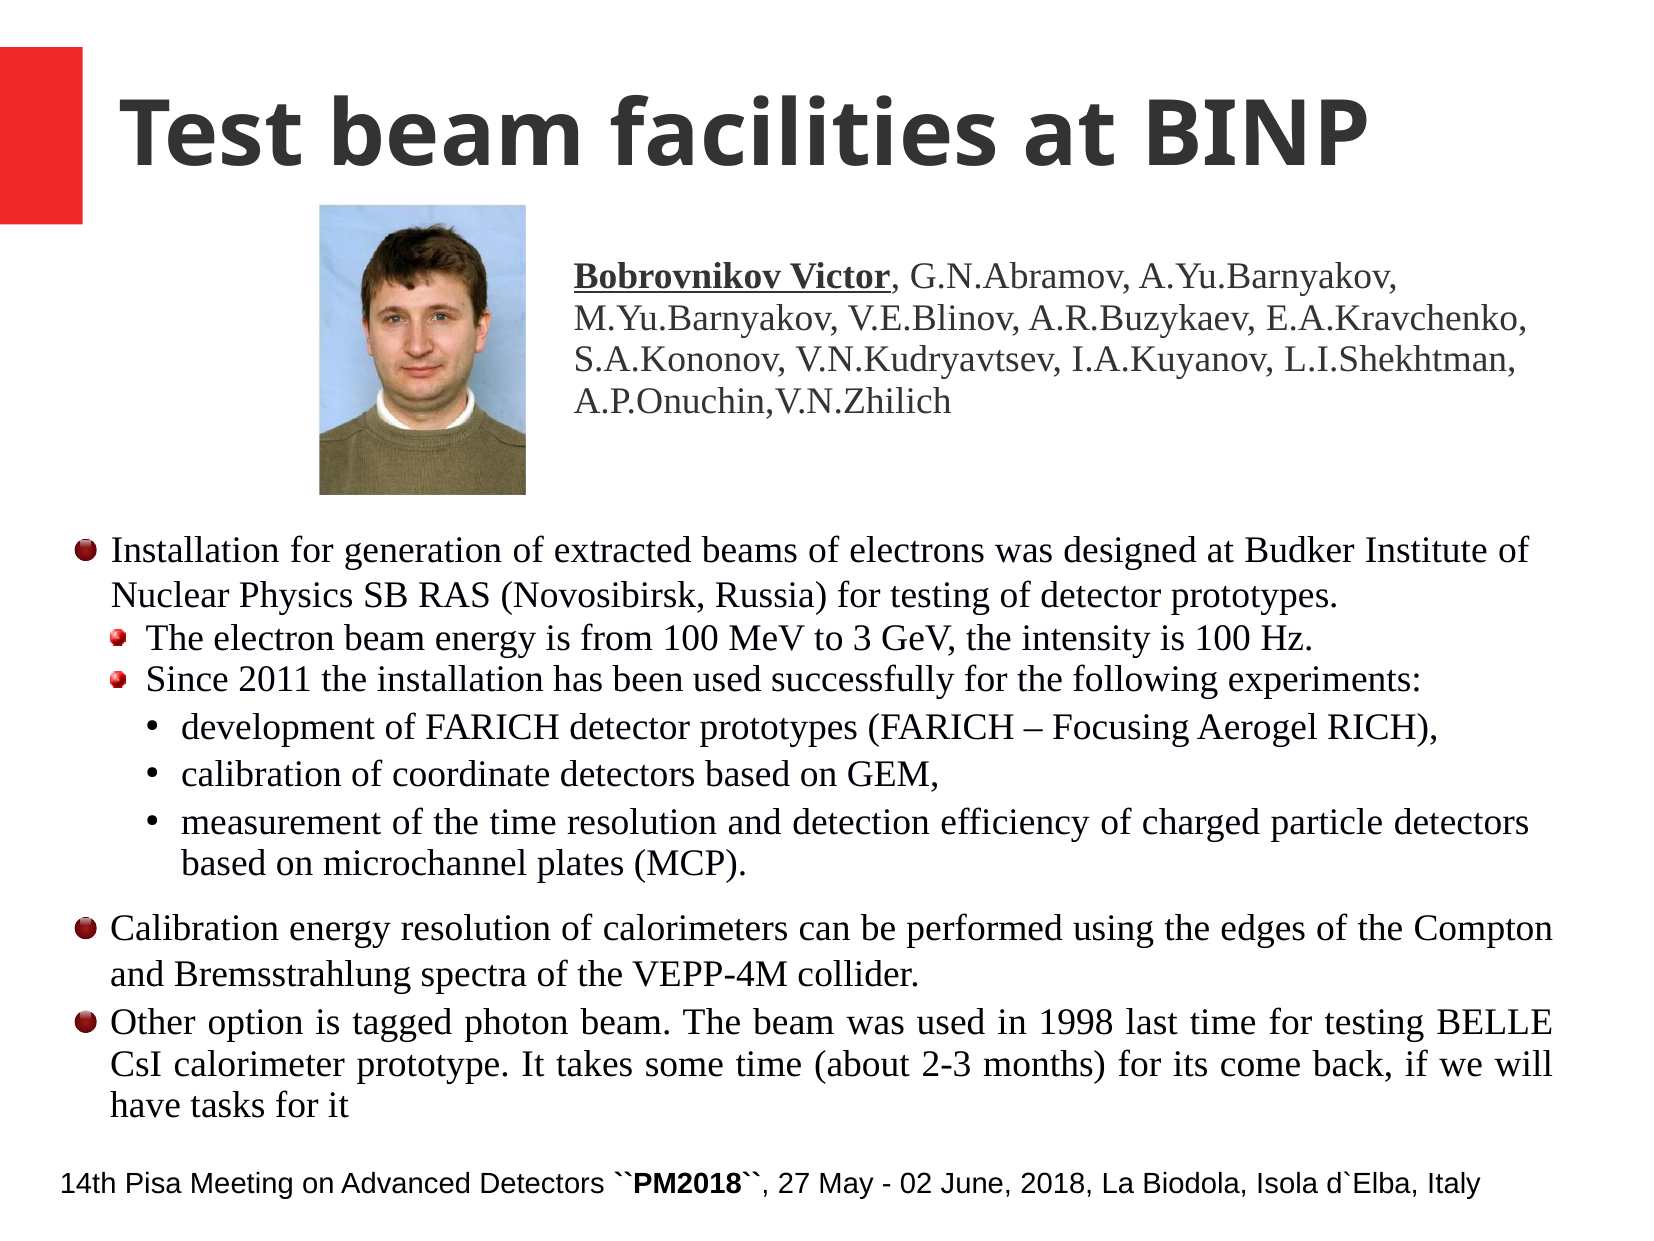

# Test beam facilities at BINP
Bobrovnikov Victor, G.N.Abramov, A.Yu.Barnyakov, M.Yu.Barnyakov, V.E.Blinov, A.R.Buzykaev, E.A.Kravchenko, S.A.Kononov, V.N.Kudryavtsev, I.A.Kuyanov, L.I.Shekhtman, A.P.Onuchin,V.N.Zhilich
Installation for generation of extracted beams of electrons was designed at Budker Institute of Nuclear Physics SB RAS (Novosibirsk, Russia) for testing of detector prototypes.
The electron beam energy is from 100 MeV to 3 GeV, the intensity is 100 Hz.
Since 2011 the installation has been used successfully for the following experiments:
development of FARICH detector prototypes (FARICH – Focusing Aerogel RICH),
calibration of coordinate detectors based on GEM,
measurement of the time resolution and detection efficiency of charged particle detectors based on microchannel plates (MCP).
Calibration energy resolution of calorimeters can be performed using the edges of the Compton and Bremsstrahlung spectra of the VEPP-4M collider.
Other option is tagged photon beam. The beam was used in 1998 last time for testing BELLE CsI calorimeter prototype. It takes some time (about 2-3 months) for its come back, if we will have tasks for it
14th Pisa Meeting on Advanced Detectors ``PM2018``, 27 May - 02 June, 2018, La Biodola, Isola d`Elba, Italy